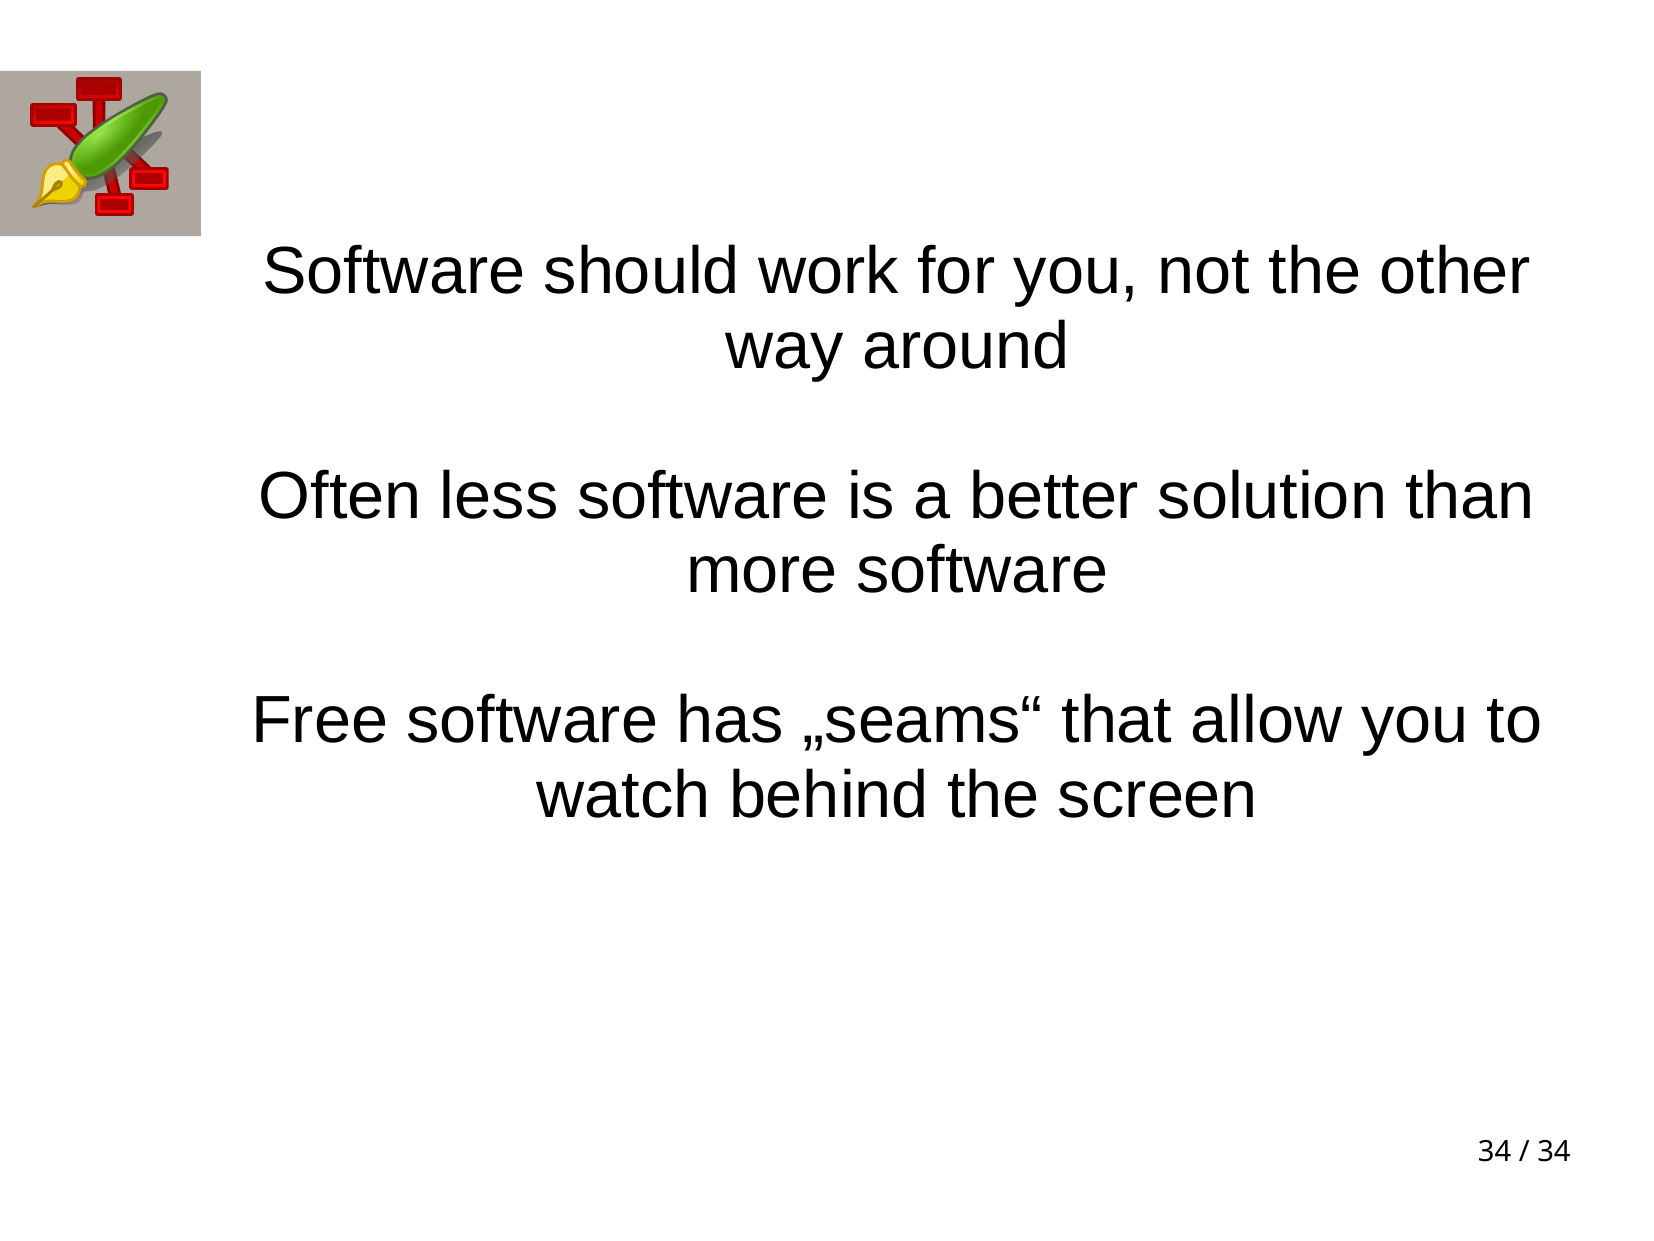

# Software should work for you, not the other way around
Often less software is a better solution than more software
Free software has „seams“ that allow you to watch behind the screen
34